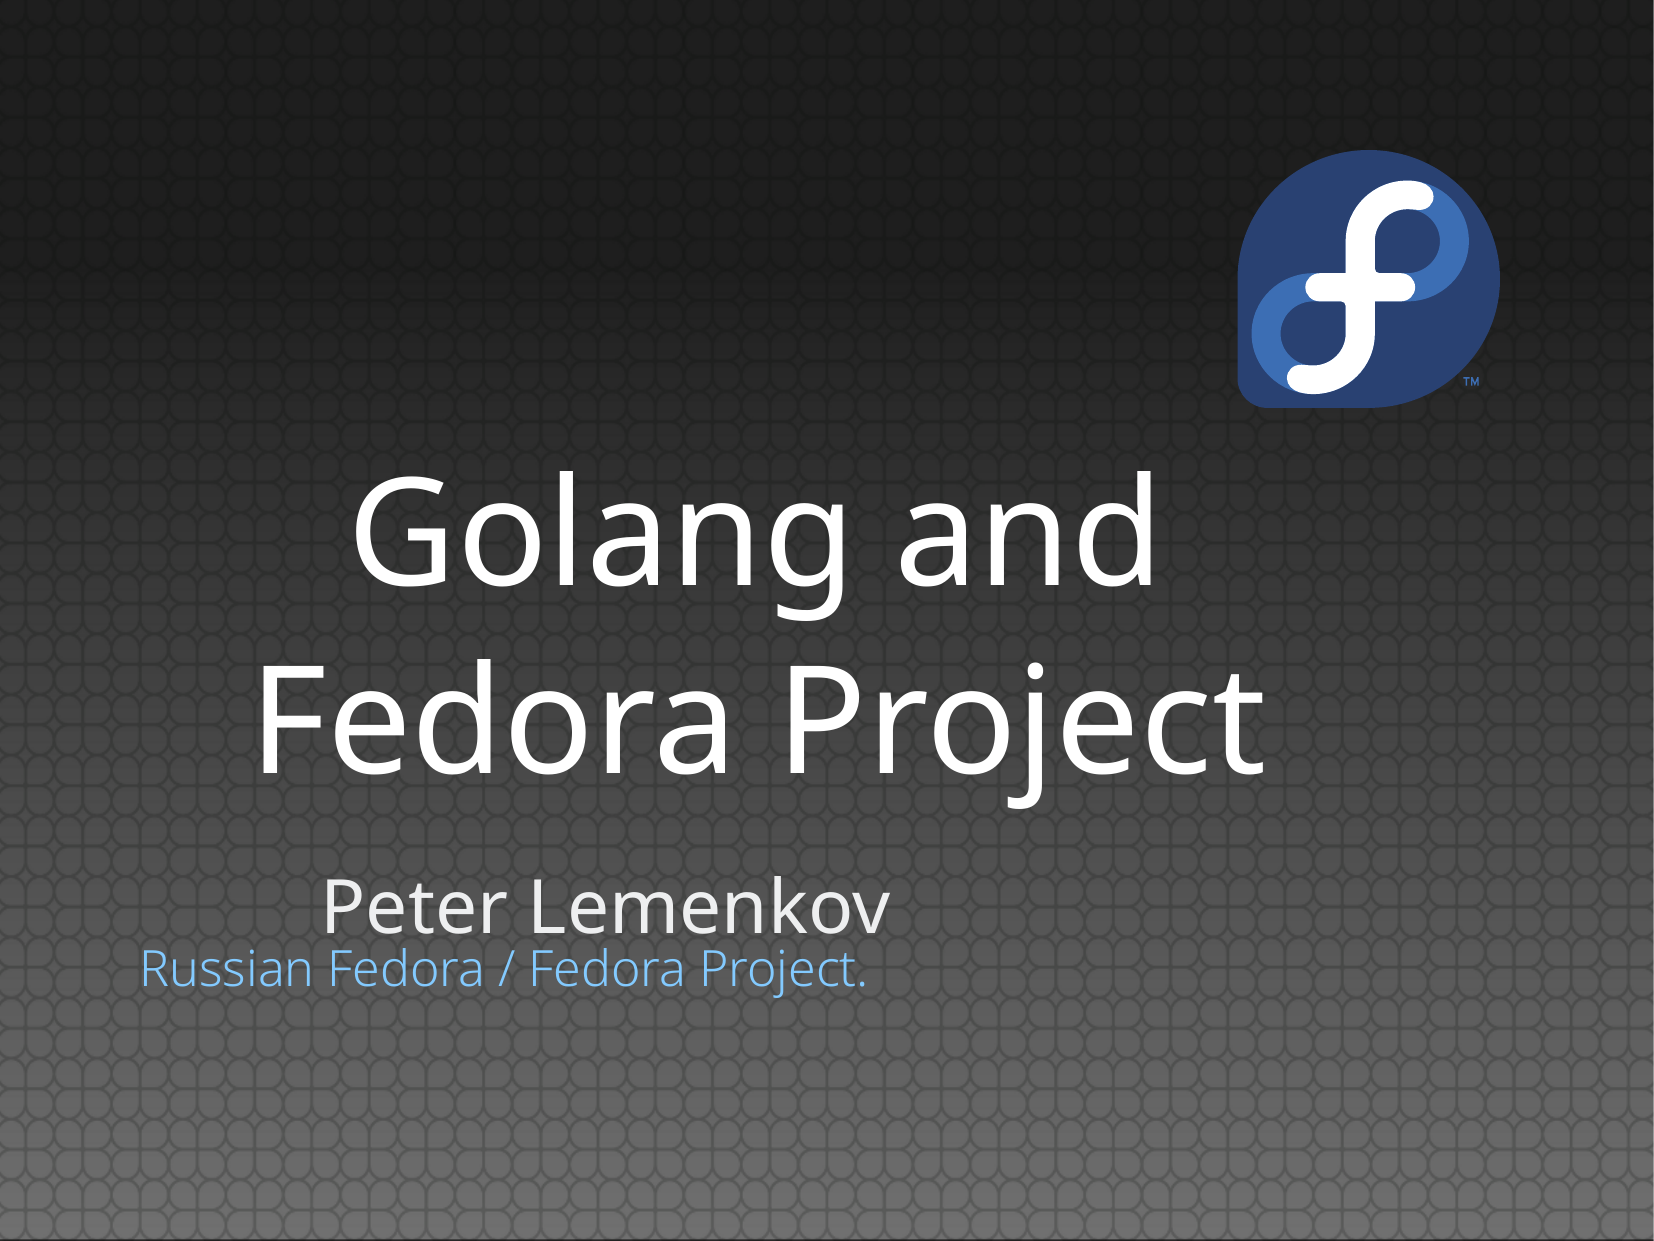

Golang and
Fedora Project
Peter Lemenkov
Russian Fedora / Fedora Project.